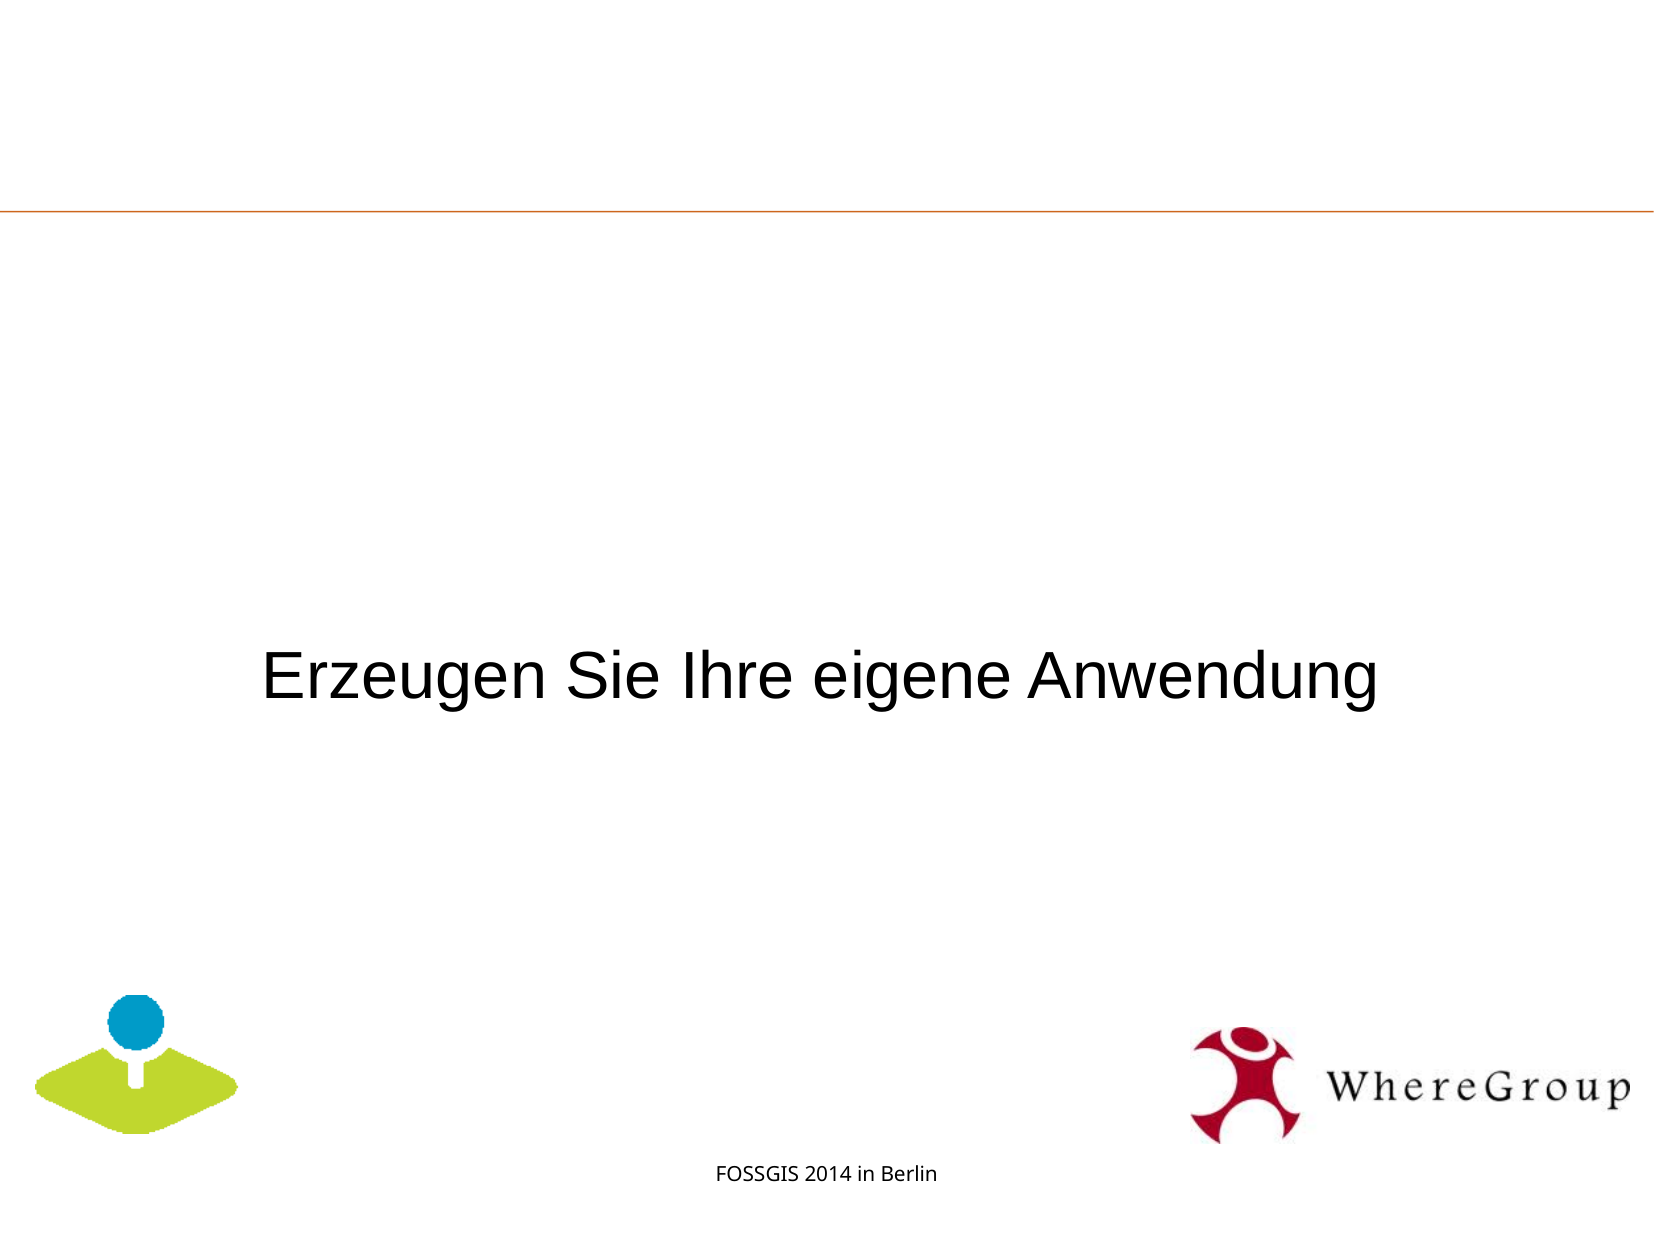

# Erzeugen Sie Ihre eigene Anwendung
Mapbender - Einführung zum Mapbender Projekt (Astrid Ede)